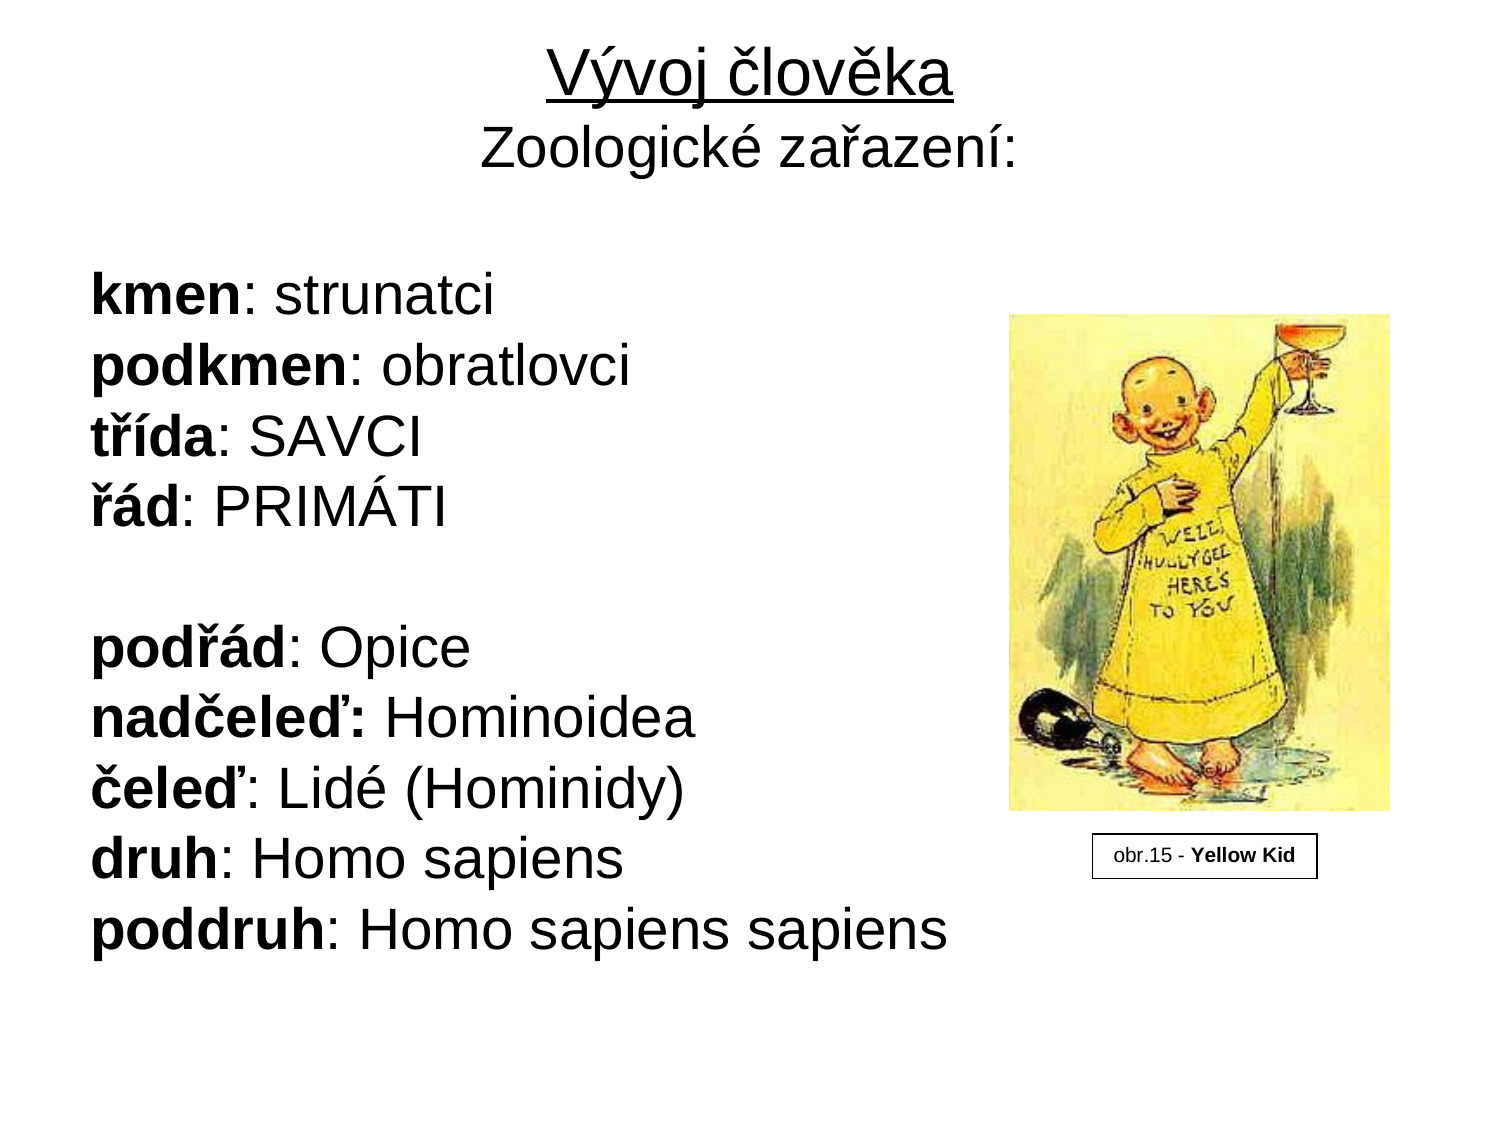

# Vývoj člověka Zoologické zařazení:
kmen: strunatci
podkmen: obratlovci
třída: SAVCI
řád: PRIMÁTI
podřád: Opice
nadčeleď: Hominoidea
čeleď: Lidé (Hominidy)
druh: Homo sapiens
poddruh: Homo sapiens sapiens
obr.15 - Yellow Kid